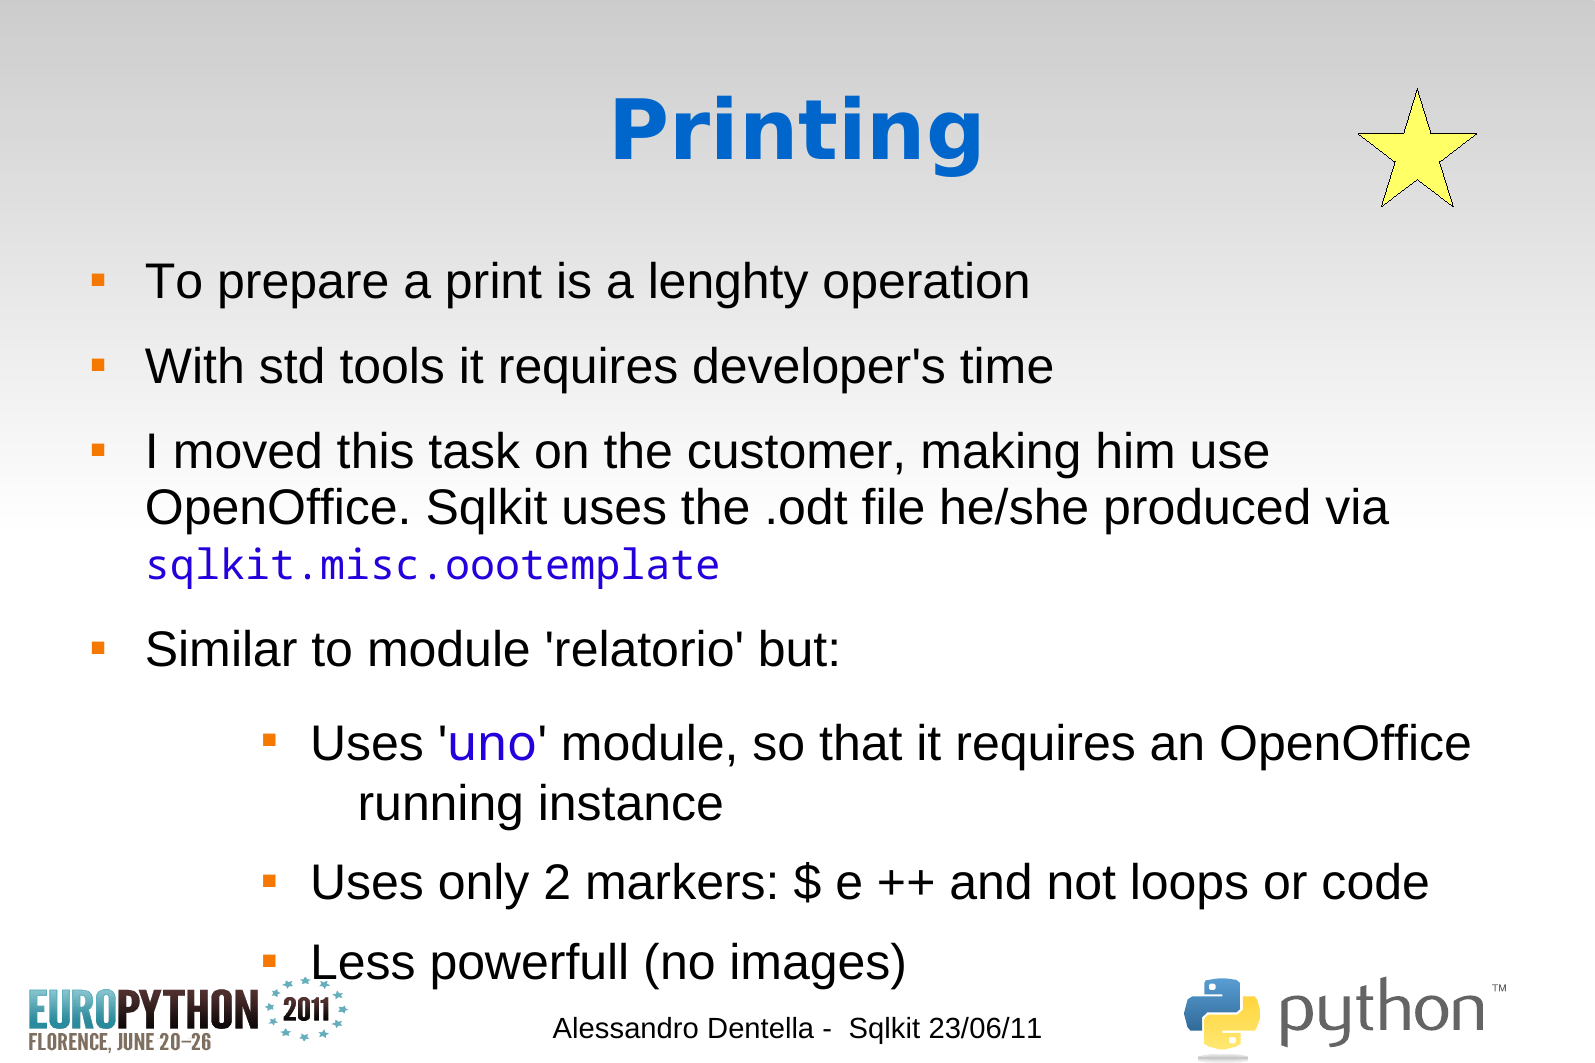

# Printing
To prepare a print is a lenghty operation
With std tools it requires developer's time
I moved this task on the customer, making him use OpenOffice. Sqlkit uses the .odt file he/she produced via sqlkit.misc.oootemplate
Similar to module 'relatorio' but:
Uses 'uno' module, so that it requires an OpenOffice running instance
Uses only 2 markers: $ e ++ and not loops or code
Less powerfull (no images)